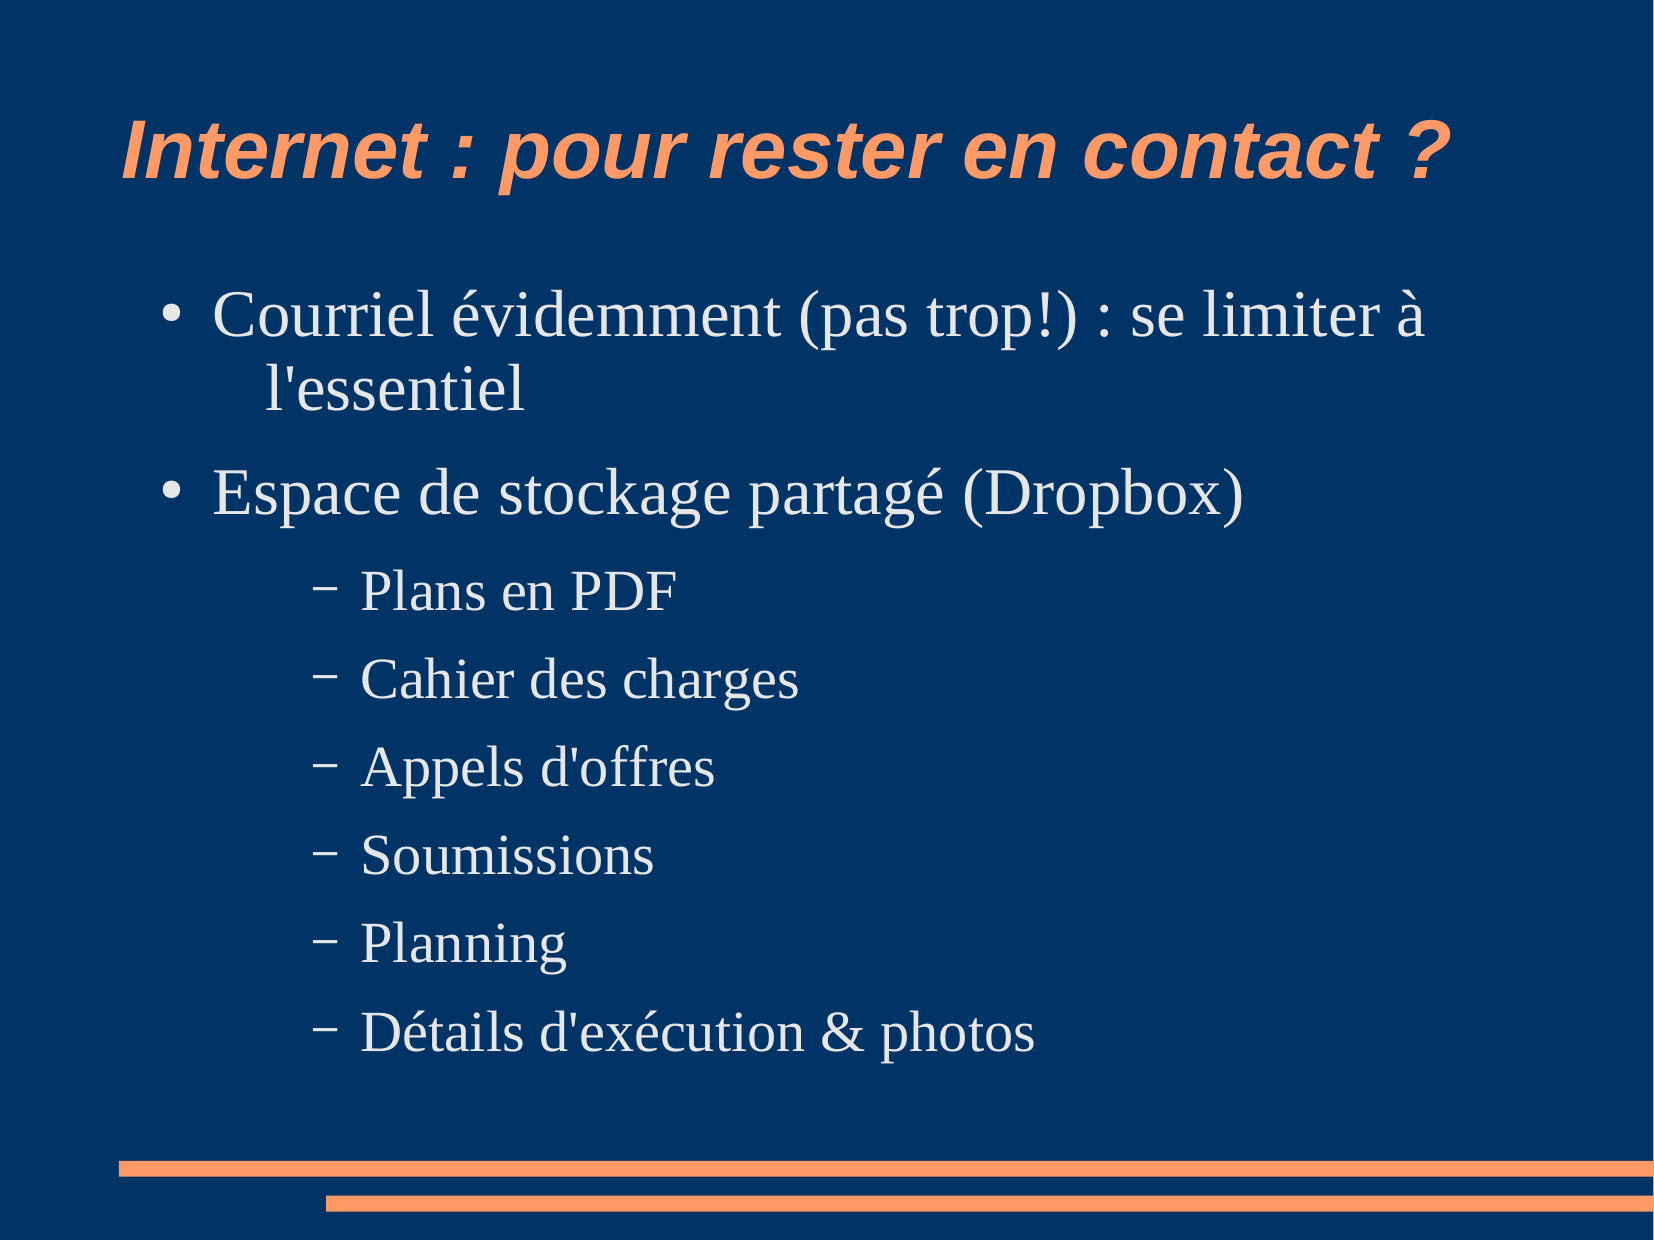

# Internet : pour rester en contact ?
Courriel évidemment (pas trop!) : se limiter à l'essentiel
Espace de stockage partagé (Dropbox)
Plans en PDF
Cahier des charges
Appels d'offres
Soumissions
Planning
Détails d'exécution & photos